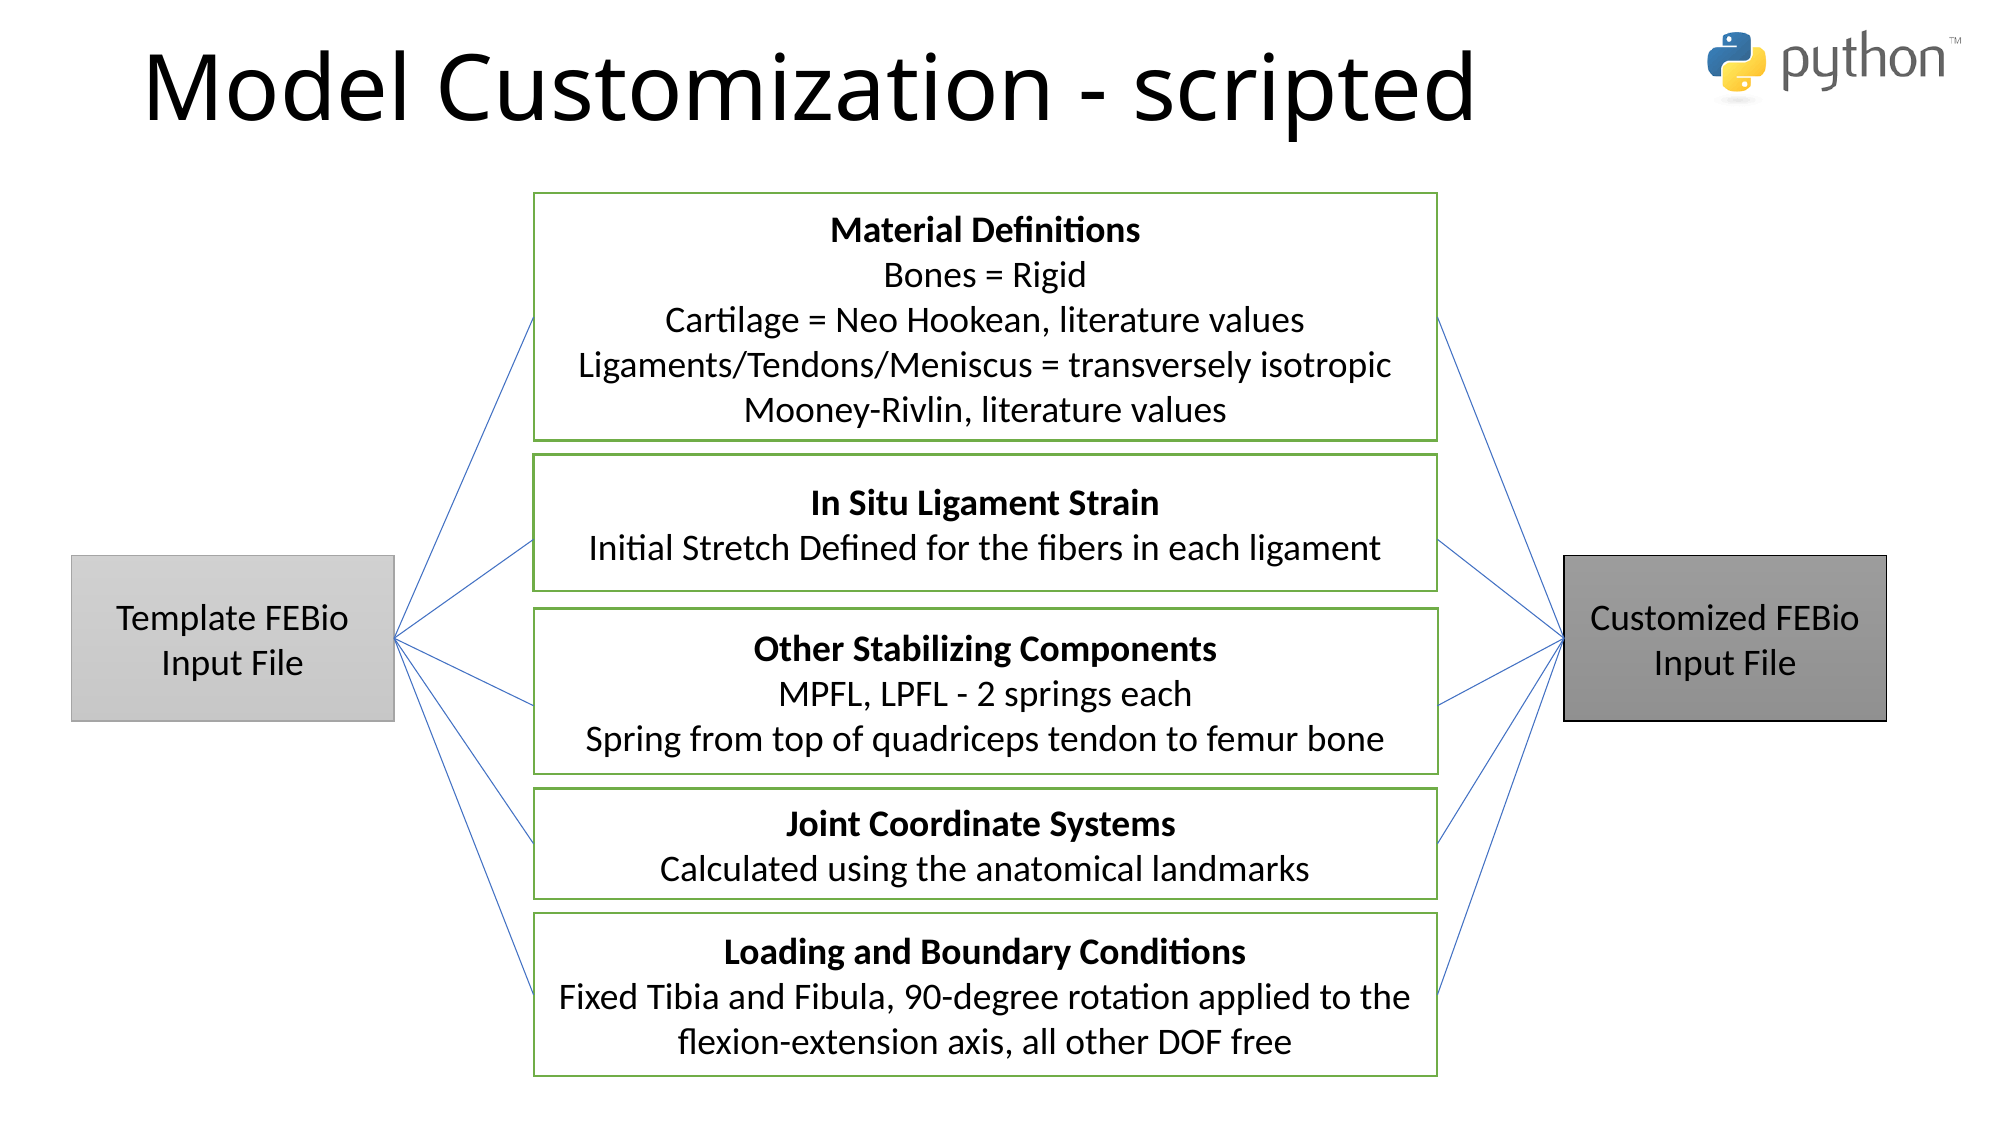

# Model Customization - scripted
Material Definitions
Bones = Rigid
Cartilage = Neo Hookean, literature values
Ligaments/Tendons/Meniscus = transversely isotropic Mooney-Rivlin, literature values
In Situ Ligament Strain
Initial Stretch Defined for the fibers in each ligament
Template FEBio Input File
Customized FEBio Input File
Other Stabilizing Components
MPFL, LPFL - 2 springs each
Spring from top of quadriceps tendon to femur bone
Joint Coordinate Systems
Calculated using the anatomical landmarks
Loading and Boundary Conditions
Fixed Tibia and Fibula, 90-degree rotation applied to the flexion-extension axis, all other DOF free